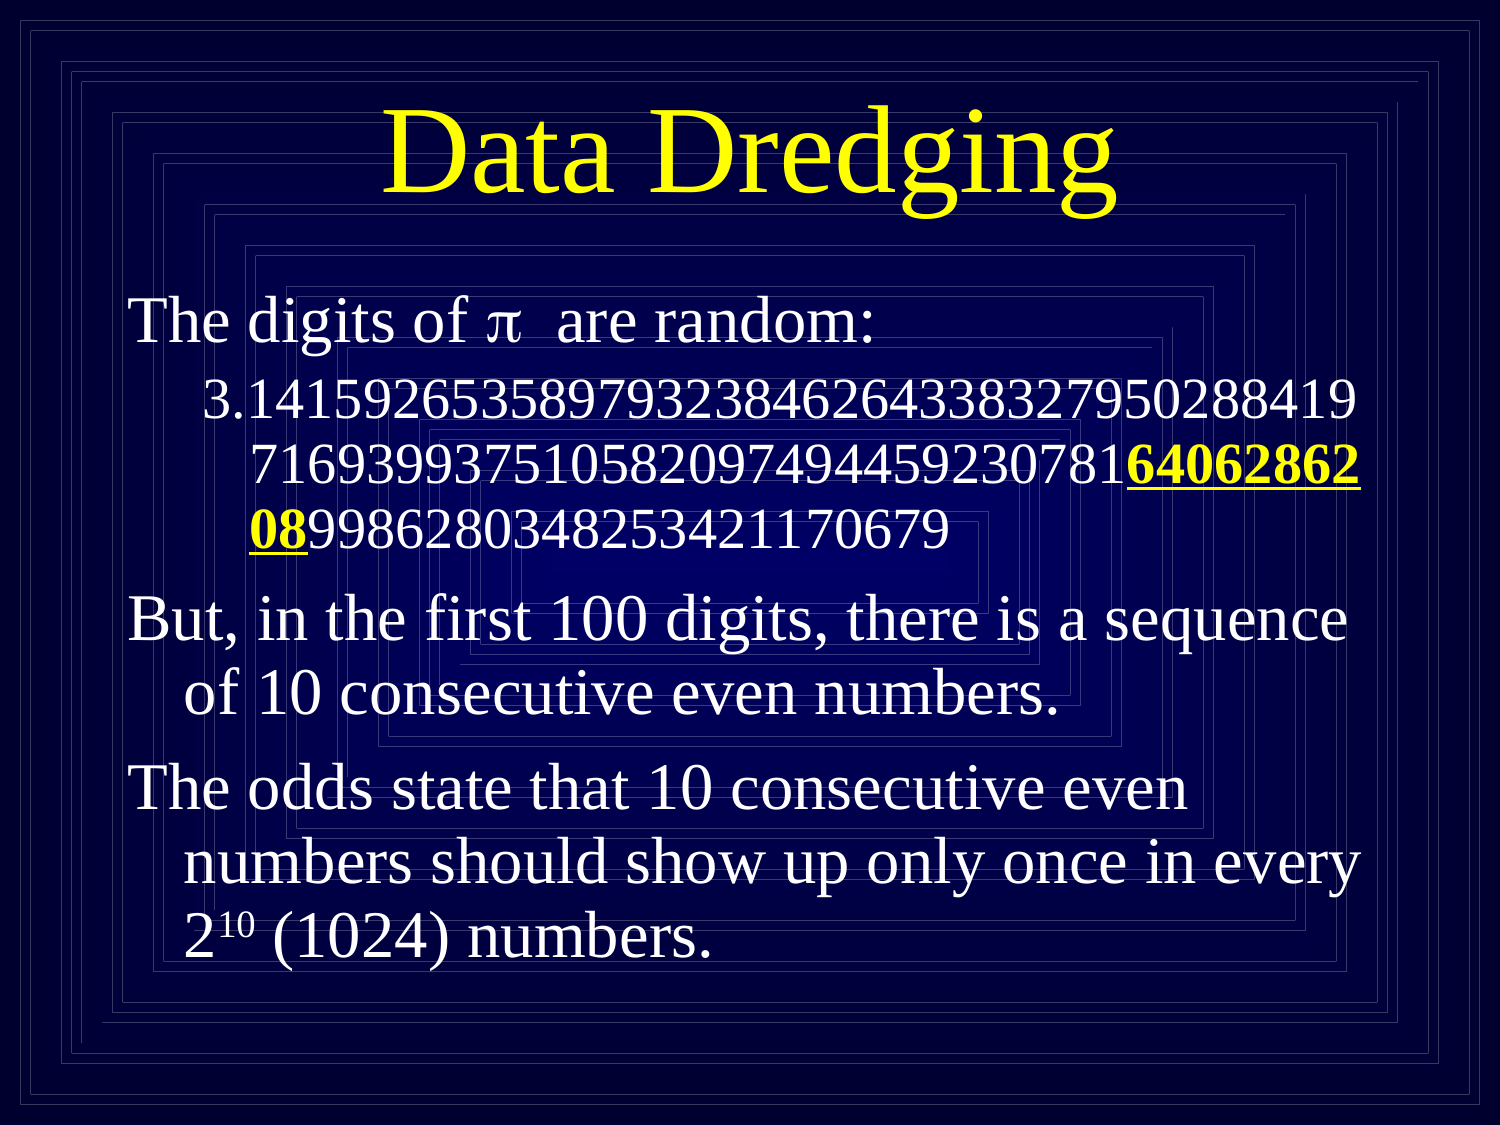

# Data Dredging
The digits of are random:
3.1415926535897932384626433832795028841971693993751058209749445923078164062862089986280348253421170679
But, in the first 100 digits, there is a sequence of 10 consecutive even numbers.
The odds state that 10 consecutive even numbers should show up only once in every 210 (1024) numbers.